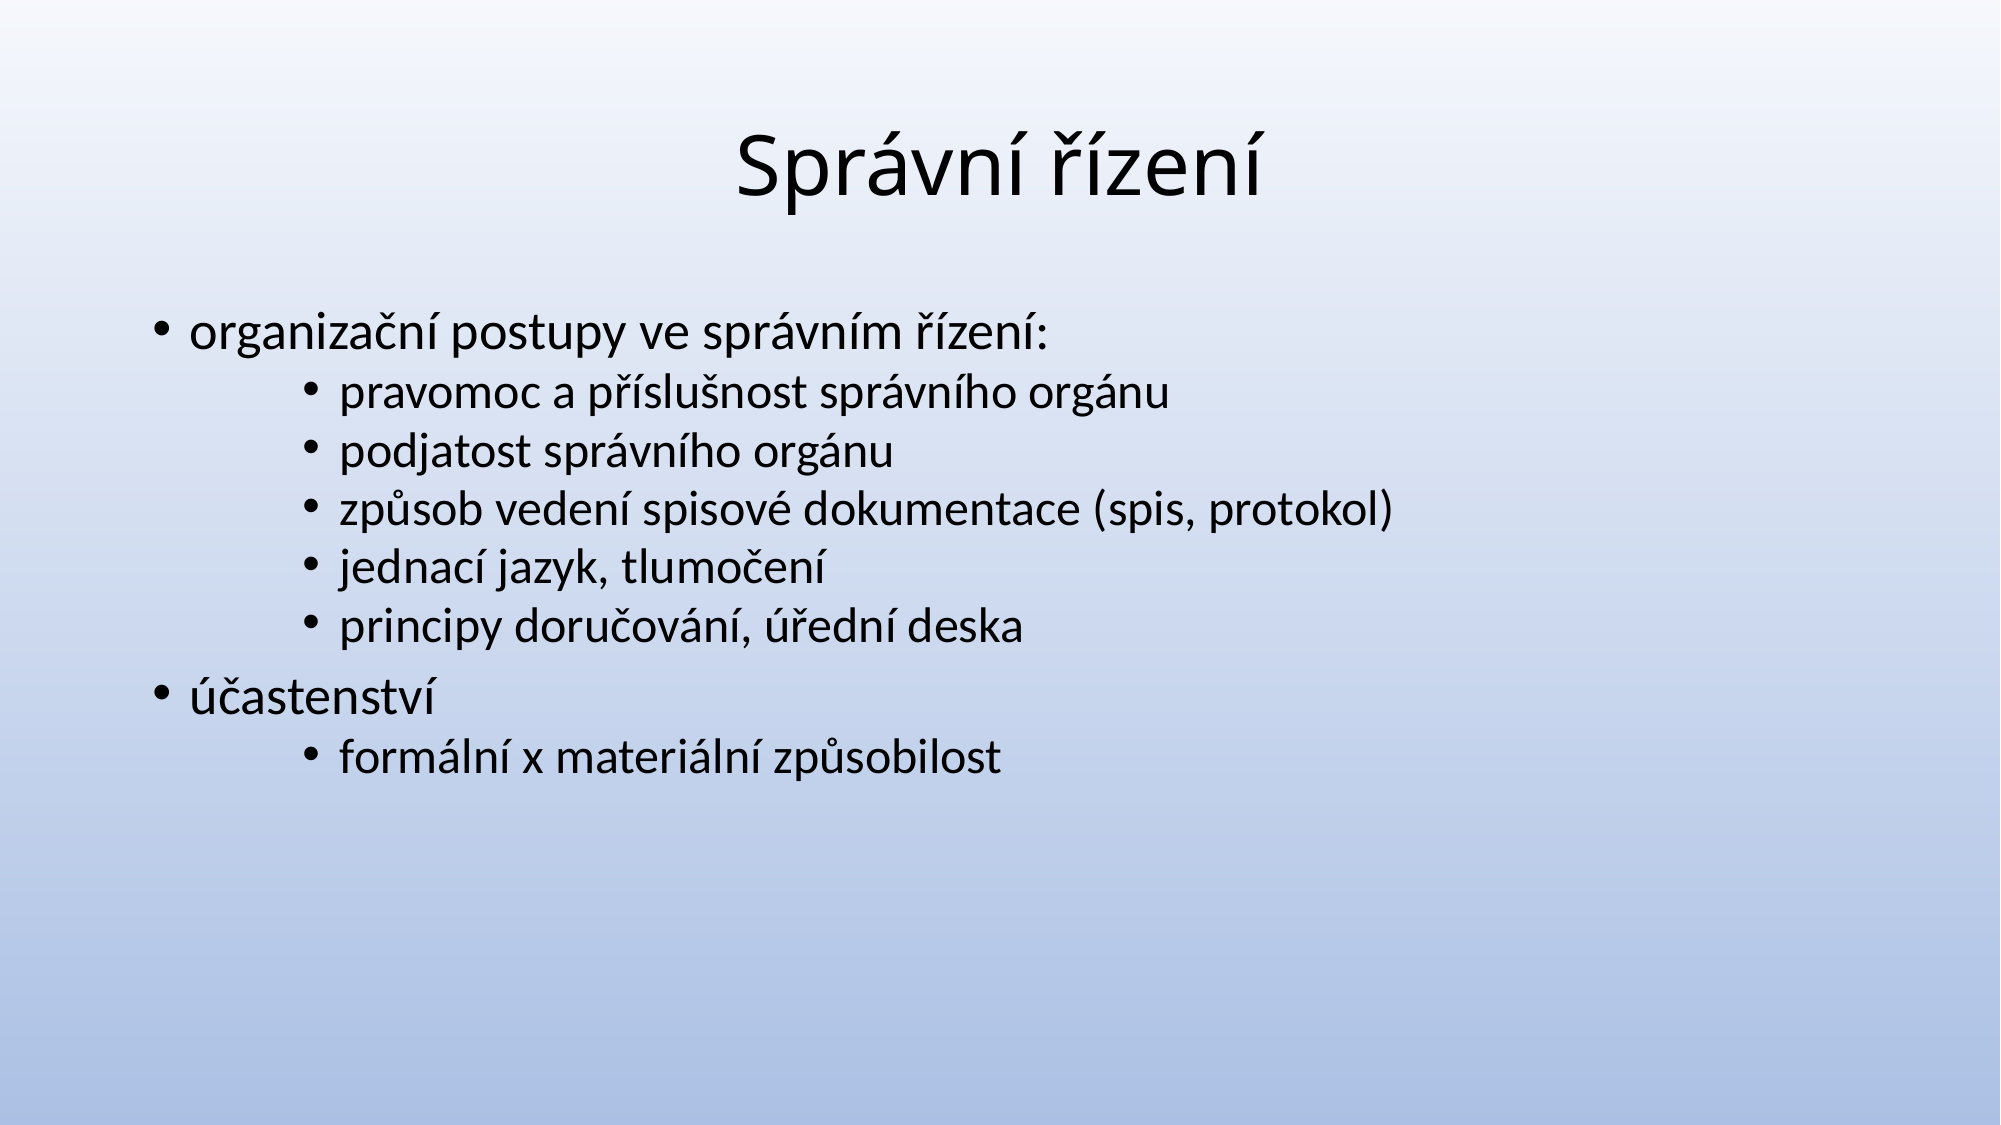

# Správní řízení
organizační postupy ve správním řízení:
pravomoc a příslušnost správního orgánu
podjatost správního orgánu
způsob vedení spisové dokumentace (spis, protokol)
jednací jazyk, tlumočení
principy doručování, úřední deska
účastenství
formální x materiální způsobilost